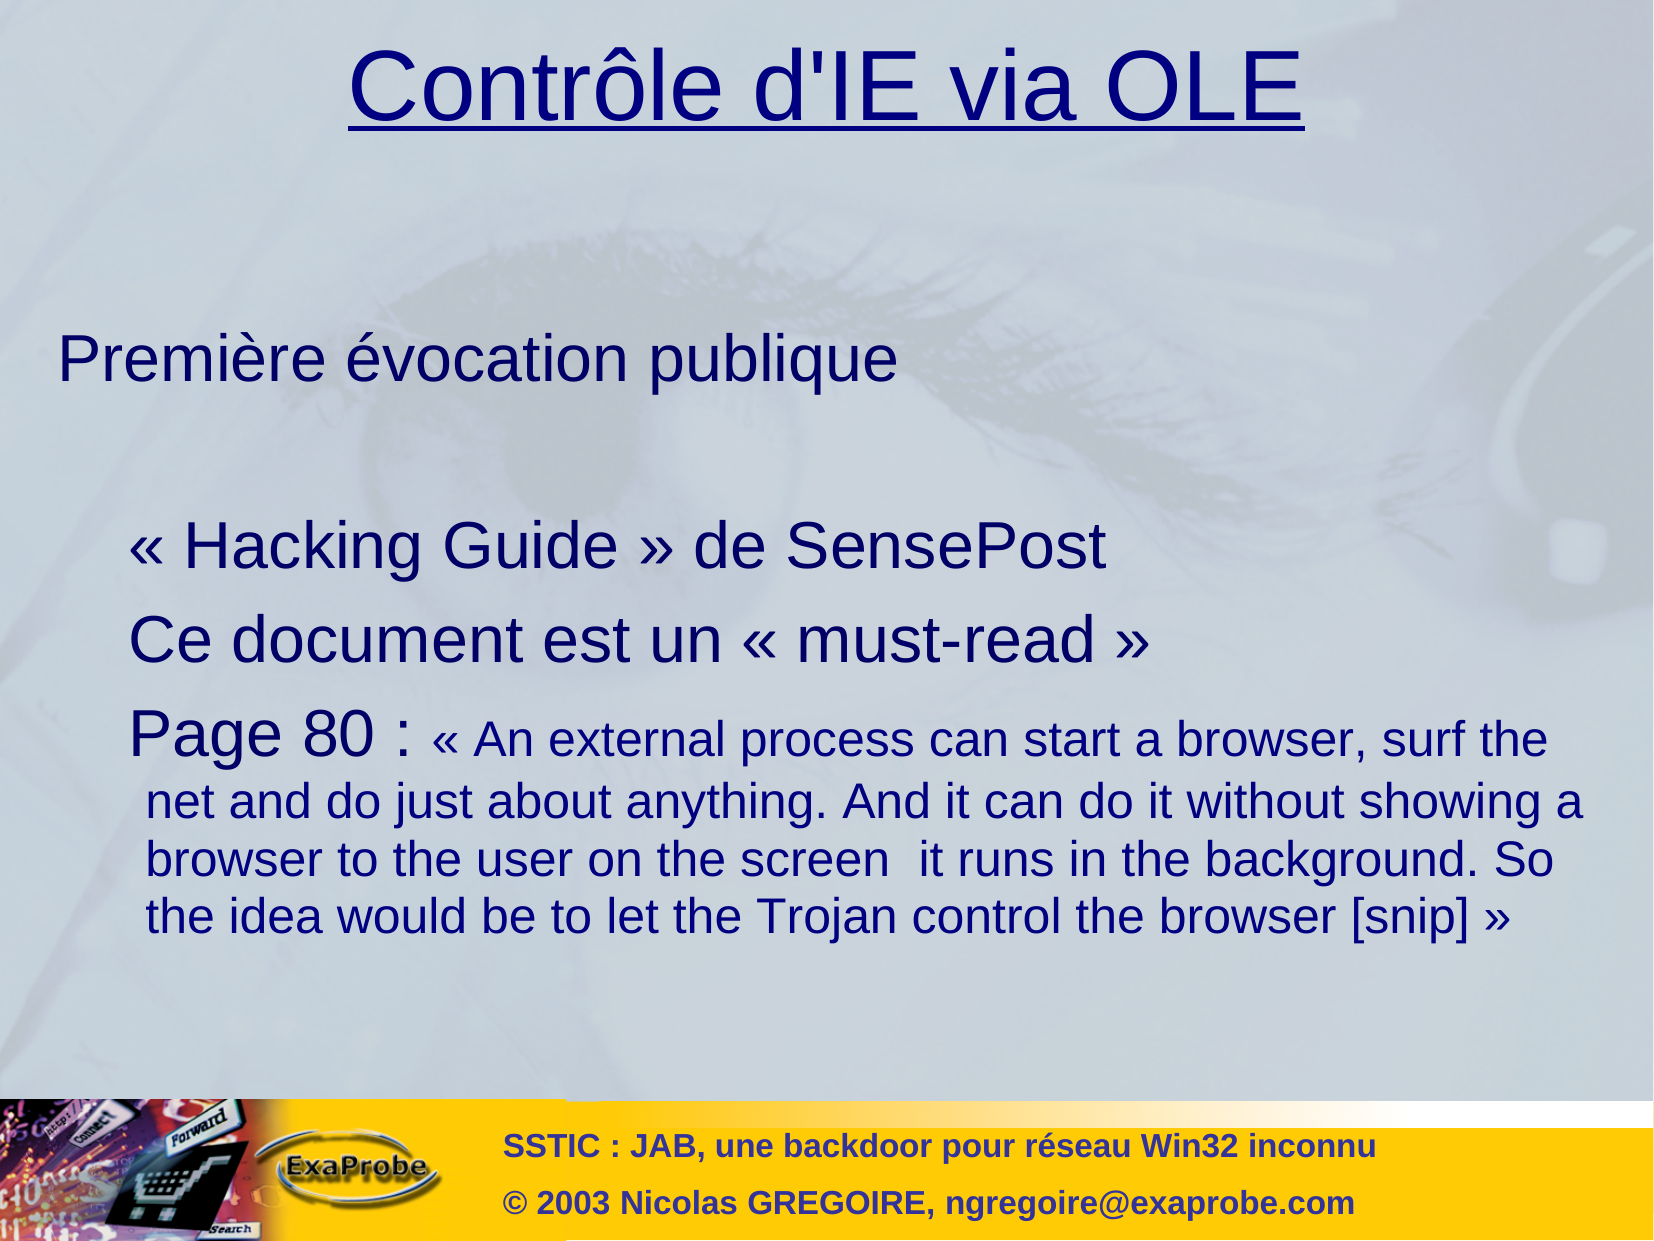

# Contrôle d'IE via OLE
 Première évocation publique
 « Hacking Guide » de SensePost
 Ce document est un « must-read »
 Page 80 : « An external process can start a browser, surf the net and do just about anything. And it can do it without showing a browser to the user on the screen ­ it runs in the background. So the idea would be to let the Trojan control the browser [snip] »